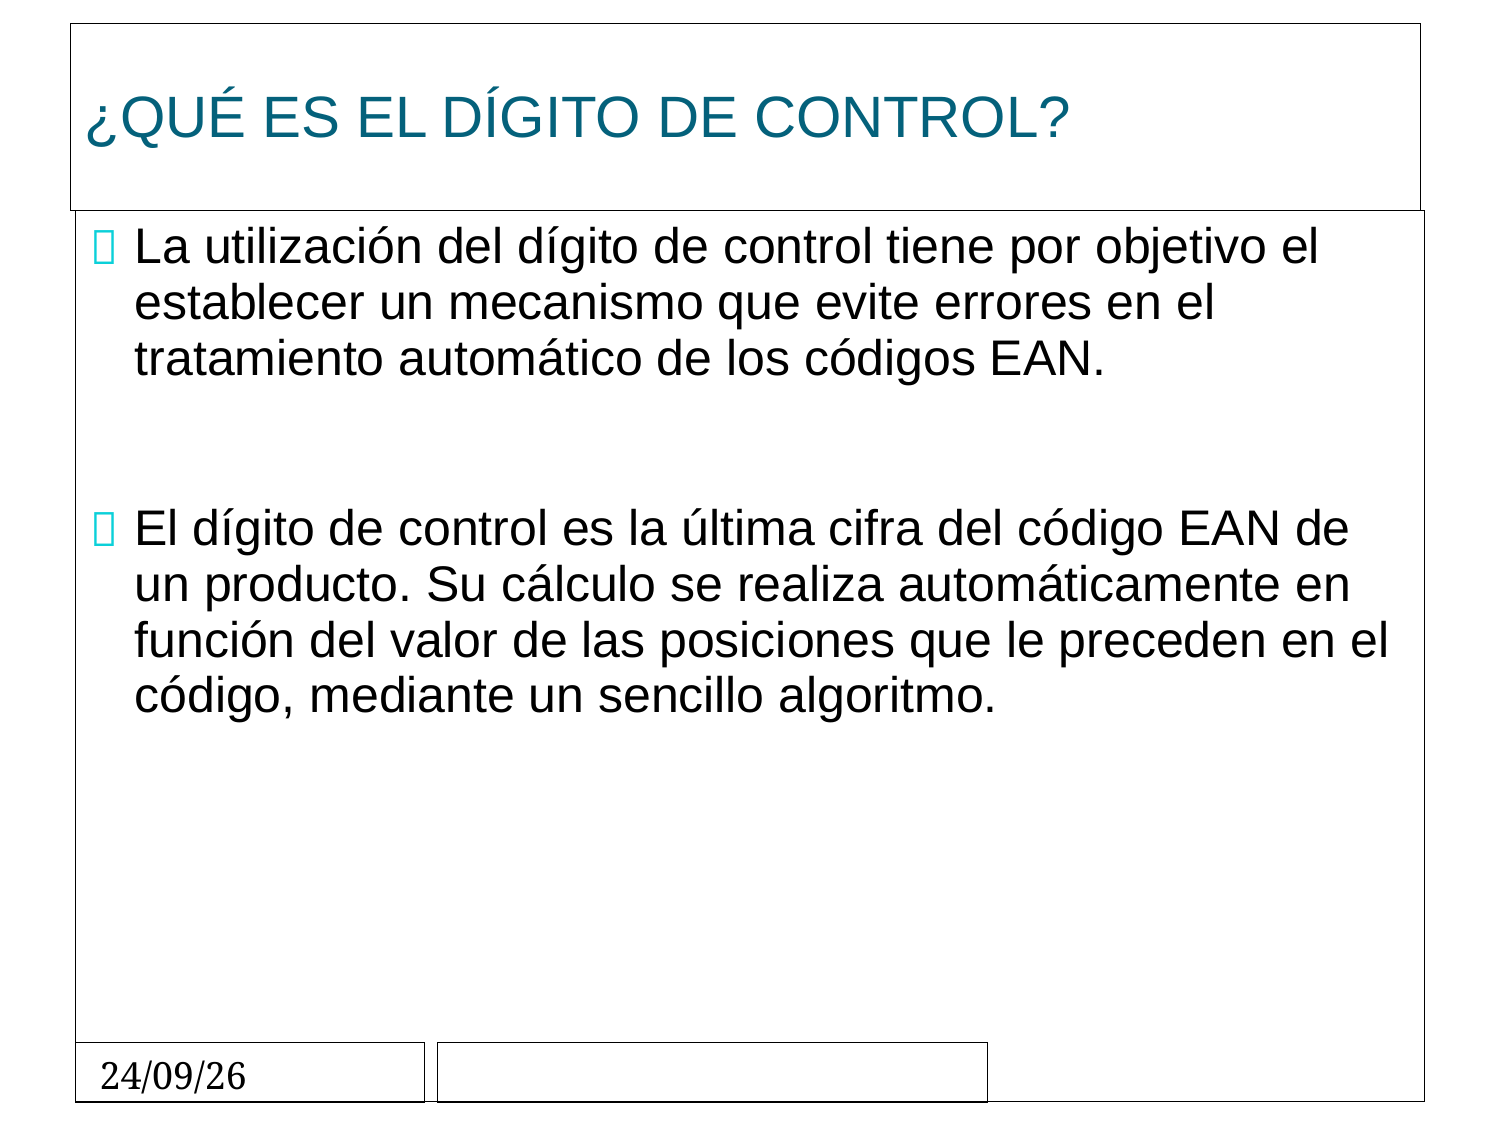

# ¿QUÉ ES EL DÍGITO DE CONTROL?
La utilización del dígito de control tiene por objetivo el establecer un mecanismo que evite errores en el tratamiento automático de los códigos EAN.
El dígito de control es la última cifra del código EAN de un producto. Su cálculo se realiza automáticamente en función del valor de las posiciones que le preceden en el código, mediante un sencillo algoritmo.